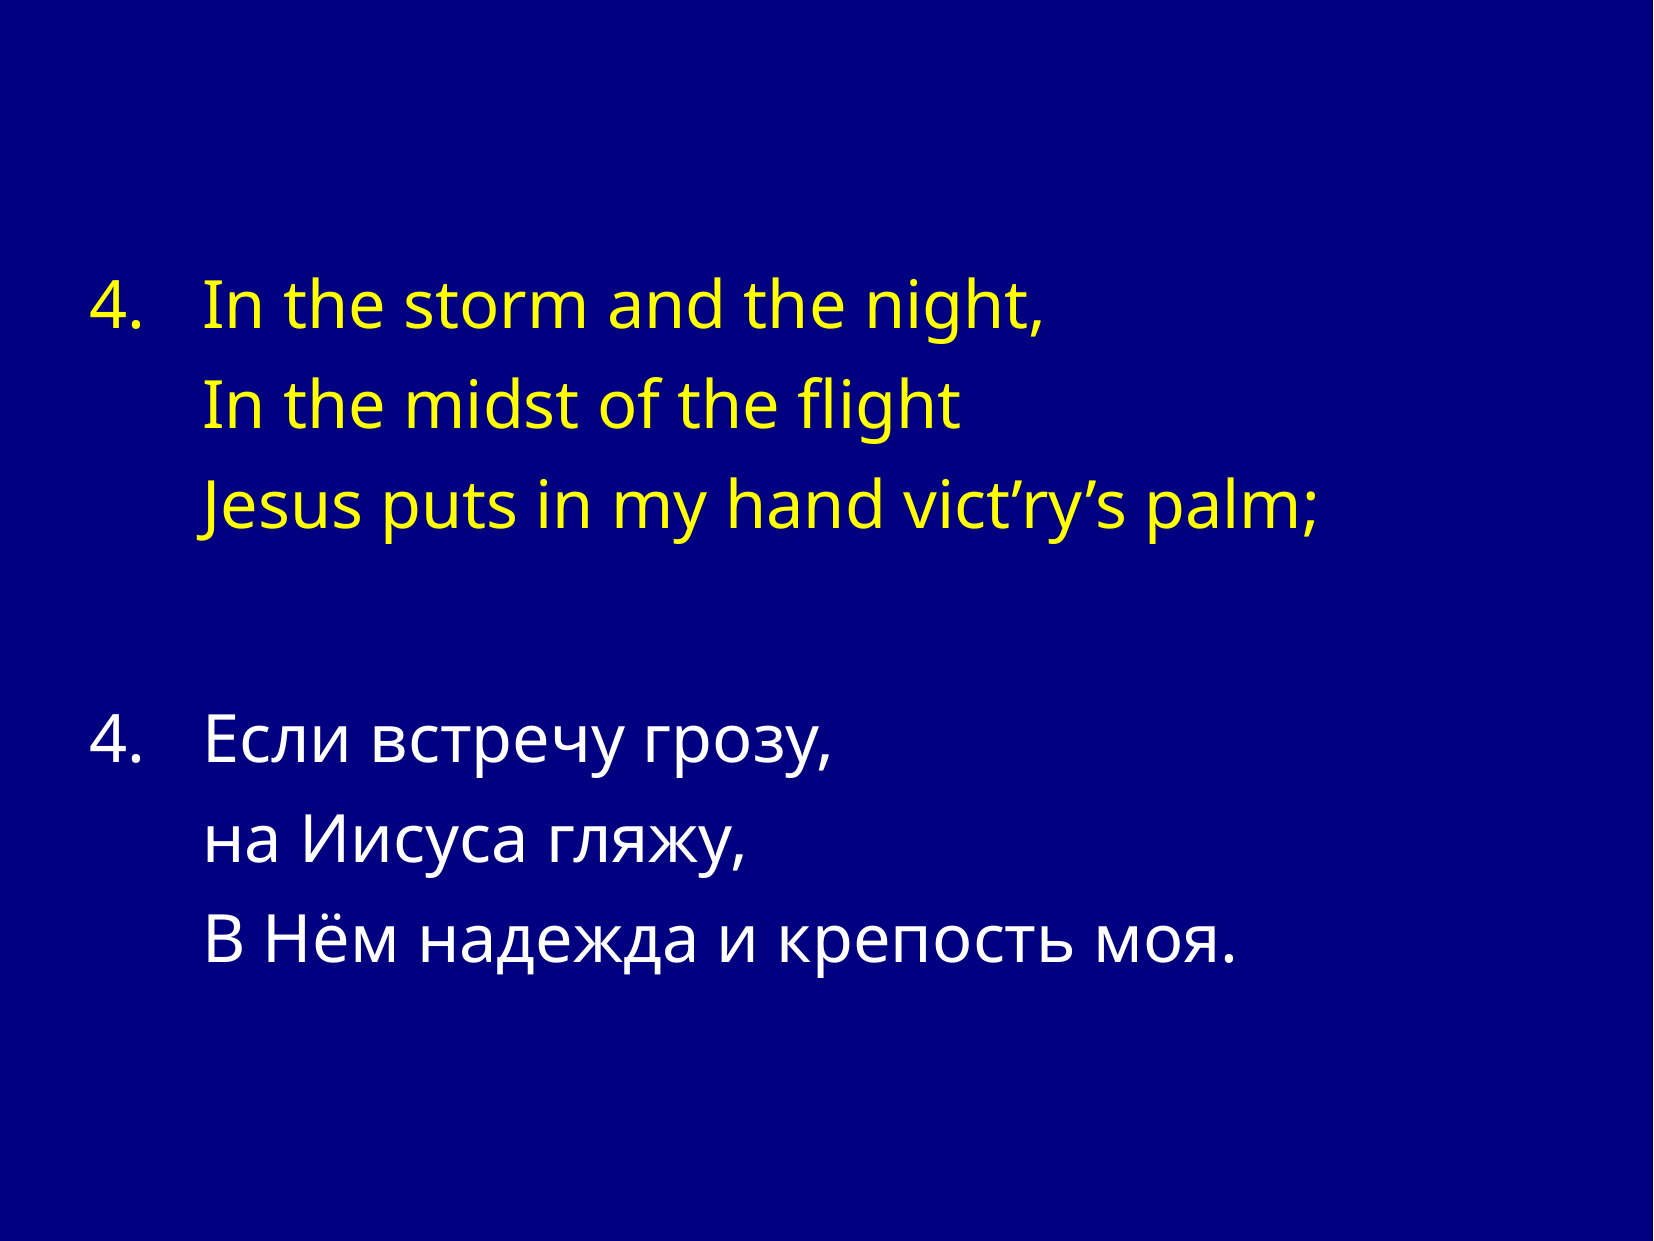

4.	In the storm and the night,
	In the midst of the flight
	Jesus puts in my hand vict’ry’s palm;
4.	Если встречу грозу,
	на Иисуса гляжу,
	В Нём надежда и крепость моя.